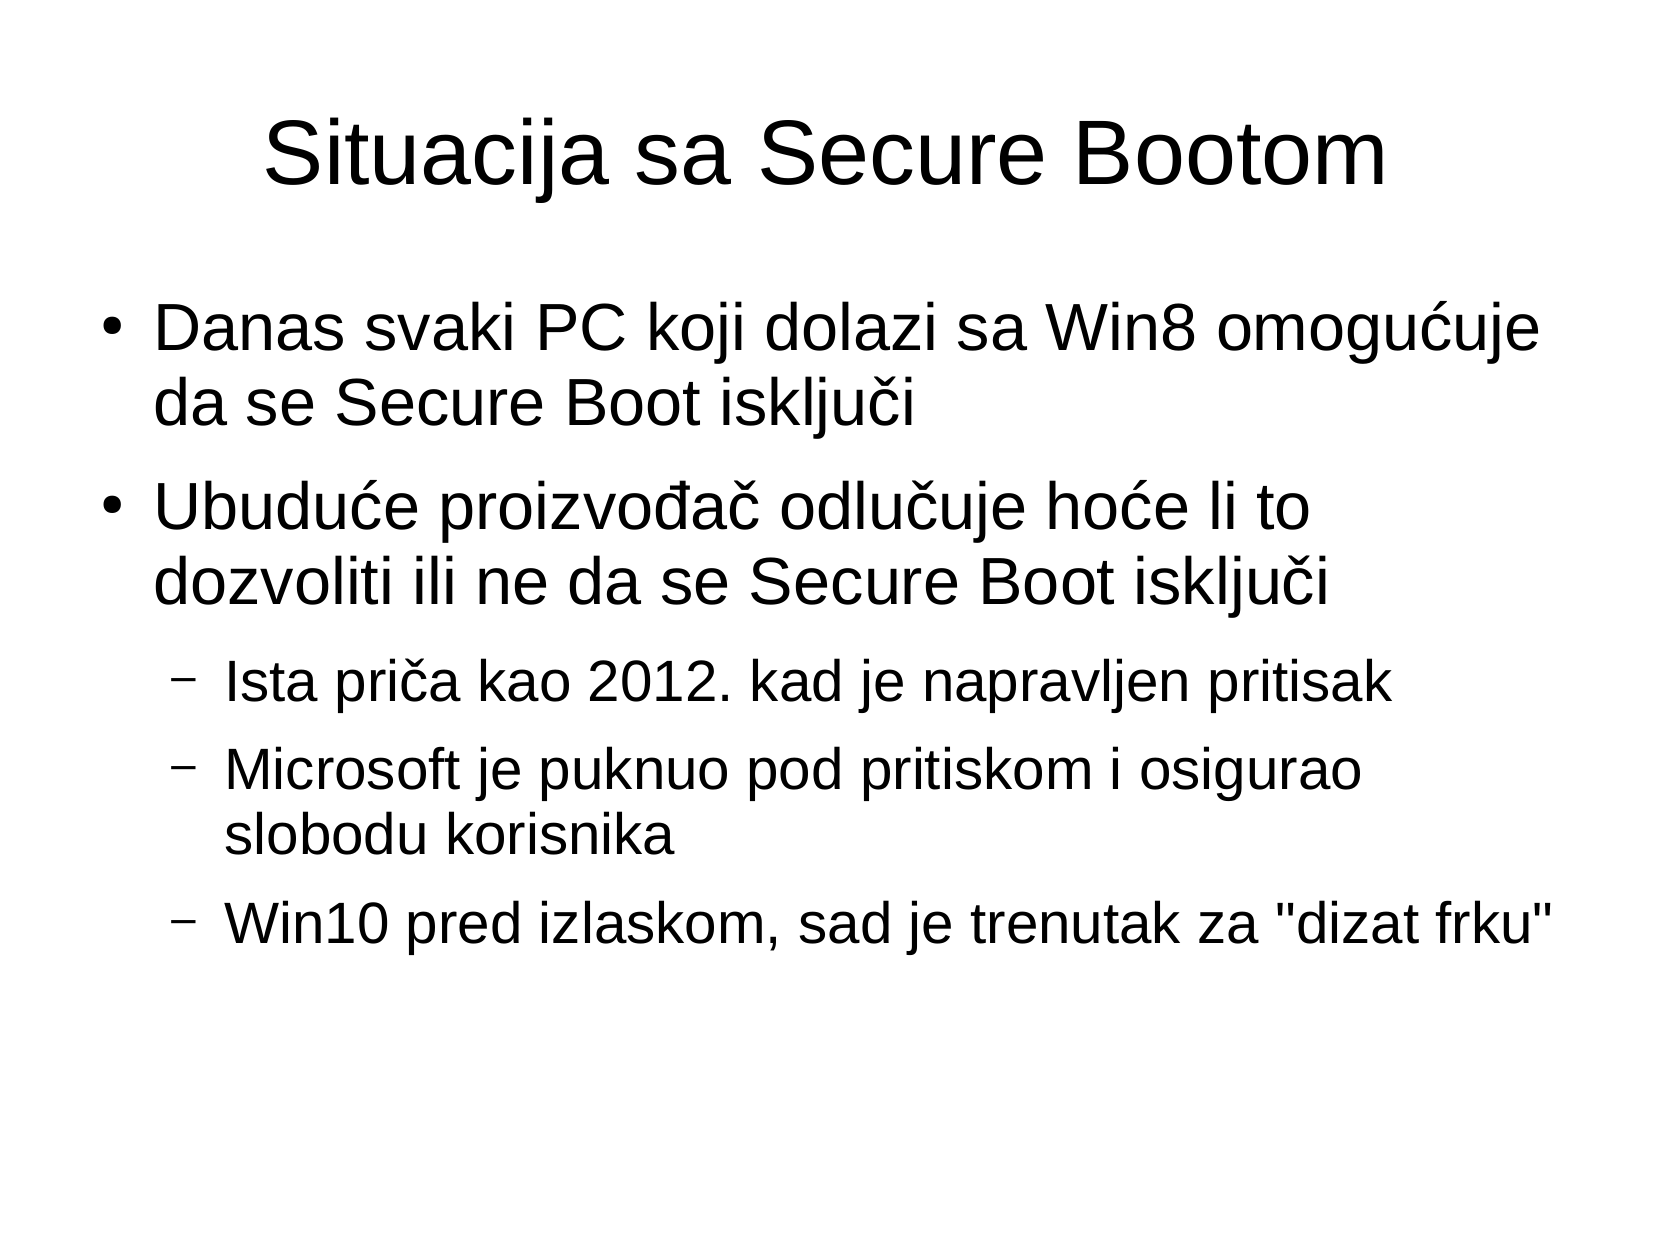

# Situacija sa Secure Bootom
Danas svaki PC koji dolazi sa Win8 omogućuje da se Secure Boot isključi
Ubuduće proizvođač odlučuje hoće li to dozvoliti ili ne da se Secure Boot isključi
Ista priča kao 2012. kad je napravljen pritisak
Microsoft je puknuo pod pritiskom i osigurao slobodu korisnika
Win10 pred izlaskom, sad je trenutak za "dizat frku"